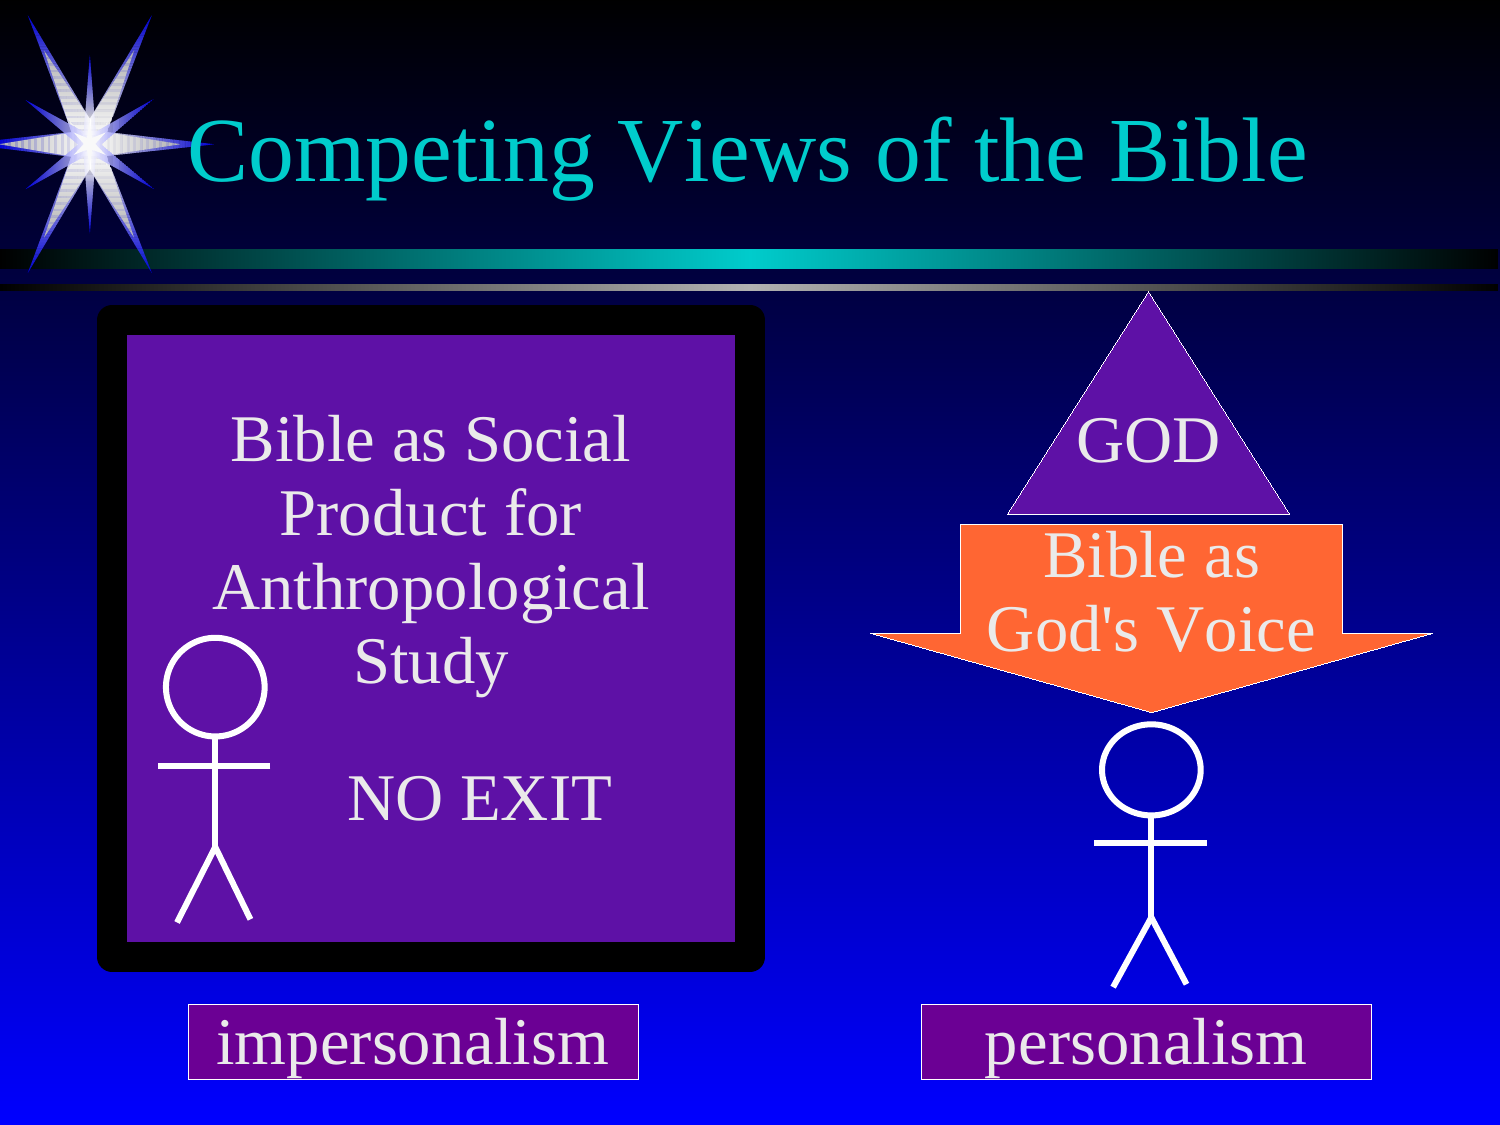

# Competing Views of the Bible
GOD
Bible as Social
Product for
Anthropological
Study
Bible as
God's Voice
NO EXIT
impersonalism
personalism